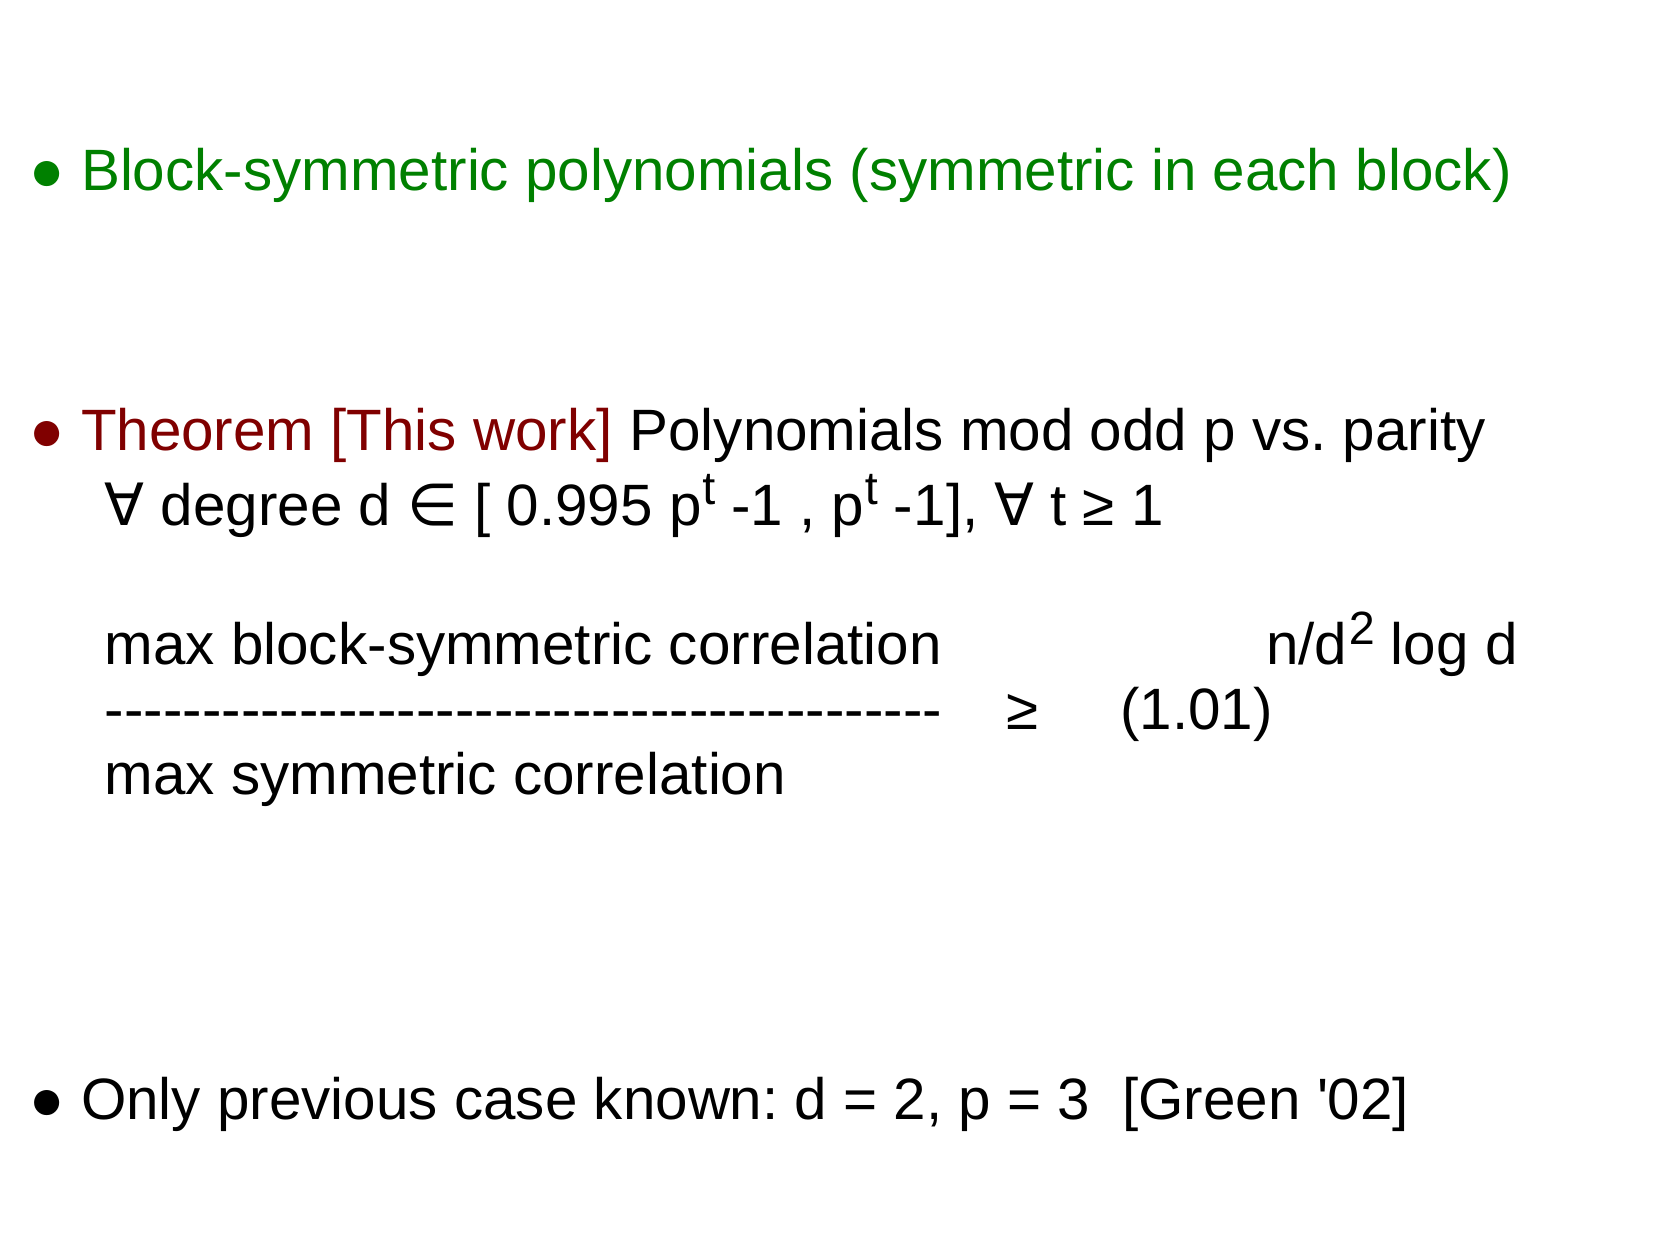

● Block-symmetric polynomials (symmetric in each block)
● Theorem [This work] Polynomials mod odd p vs. parity
	∀ degree d ∈ [ 0.995 pt -1 , pt -1], ∀ t ≥ 1
	max block-symmetric correlation n/d2 log d
	------------------------------------------- ≥ (1.01)
	max symmetric correlation
● Only previous case known: d = 2, p = 3 [Green '02]
#